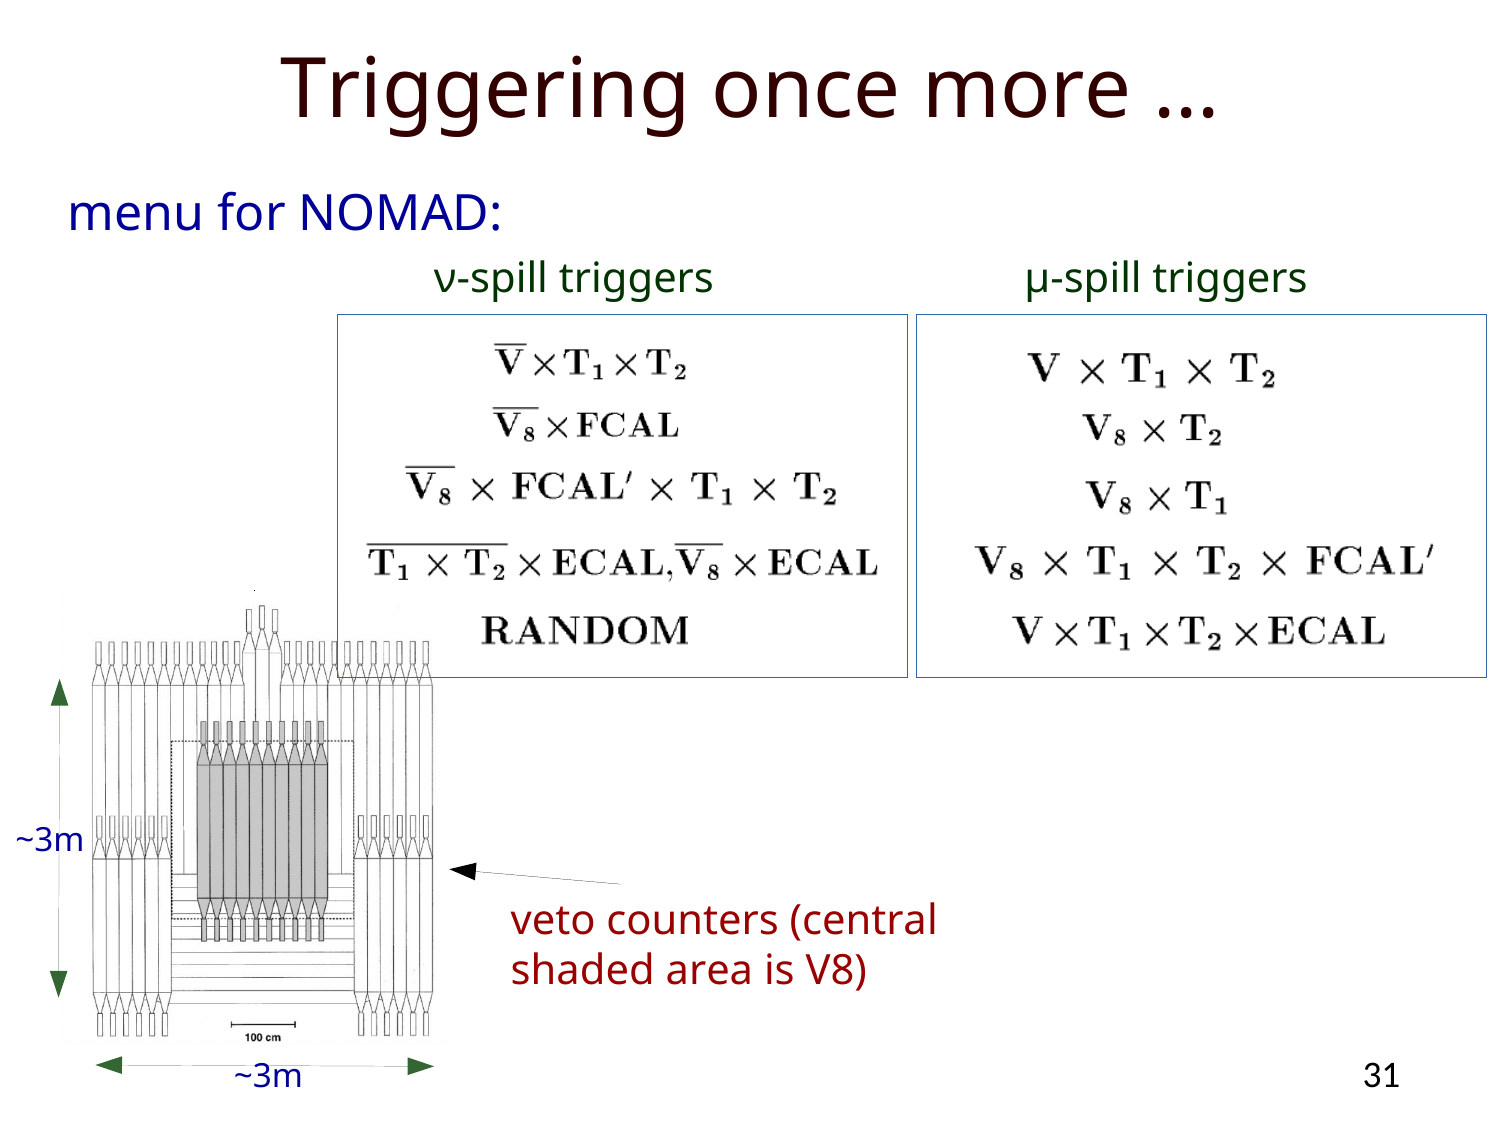

# Triggering once more ...
menu for NOMAD:
ν-spill triggers
μ-spill triggers
~3m
veto counters (central shaded area is V8)
31
~3m